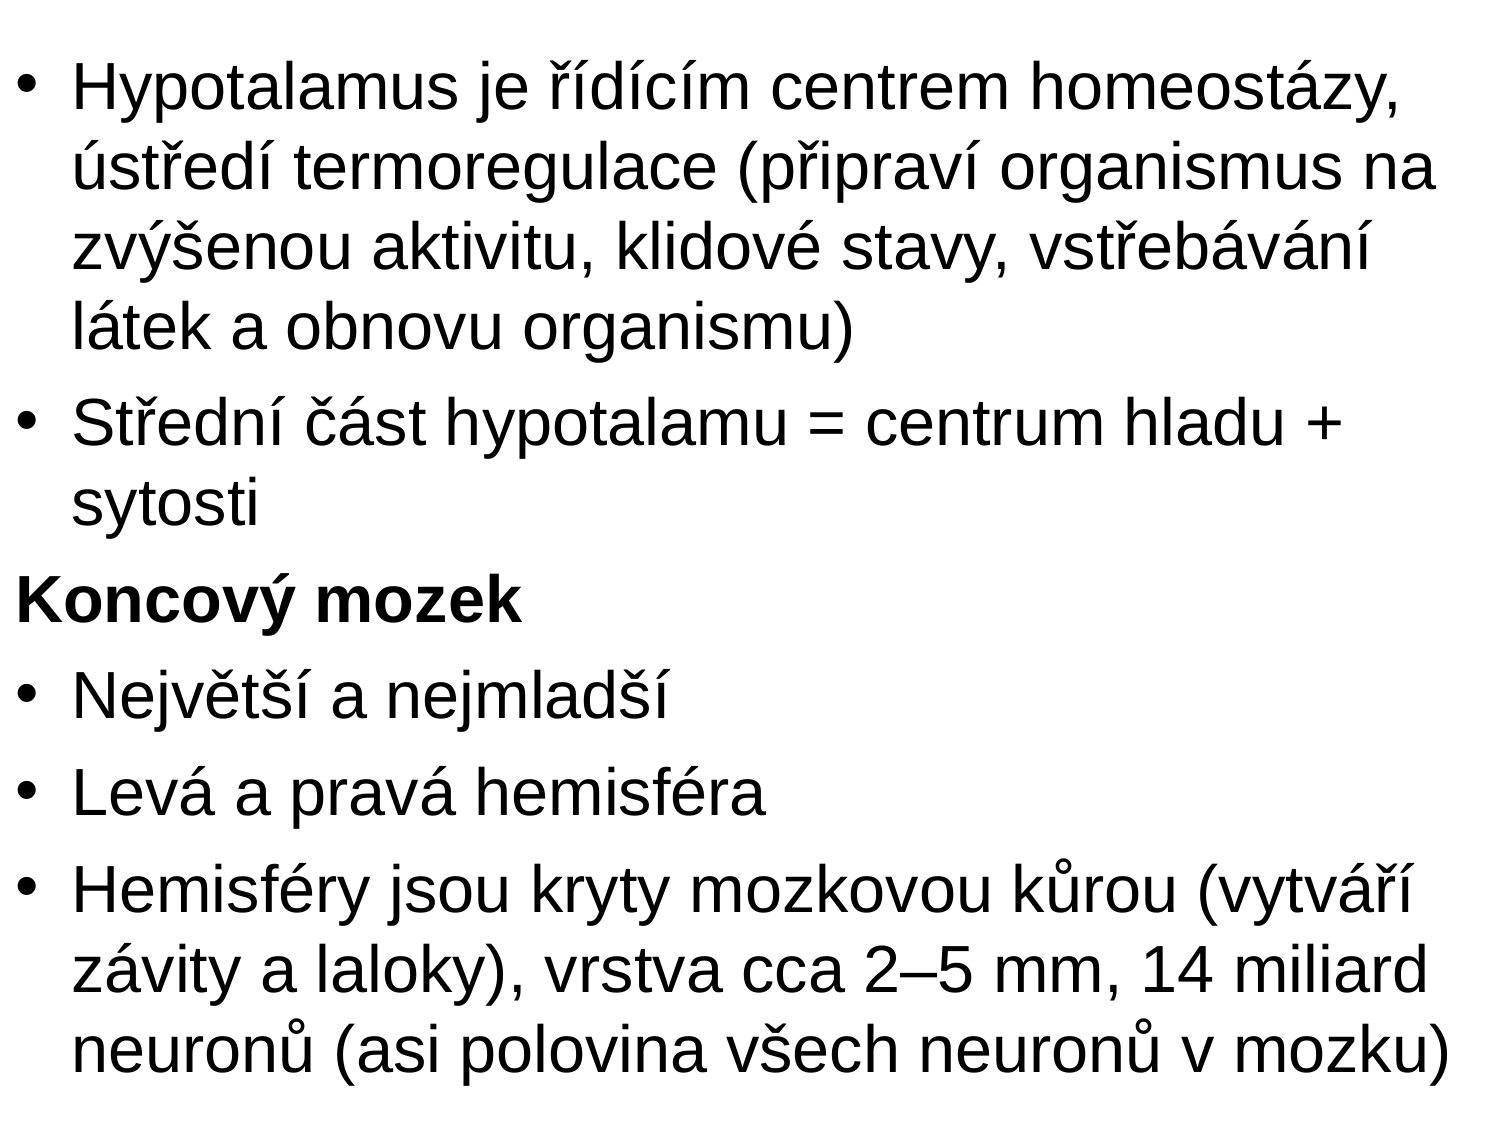

# Hypotalamus je řídícím centrem homeostázy, ústředí termoregulace (připraví organismus na zvýšenou aktivitu, klidové stavy, vstřebávání látek a obnovu organismu)
Střední část hypotalamu = centrum hladu + sytosti
Koncový mozek
Největší a nejmladší
Levá a pravá hemisféra
Hemisféry jsou kryty mozkovou kůrou (vytváří závity a laloky), vrstva cca 2–5 mm, 14 miliard neuronů (asi polovina všech neuronů v mozku)